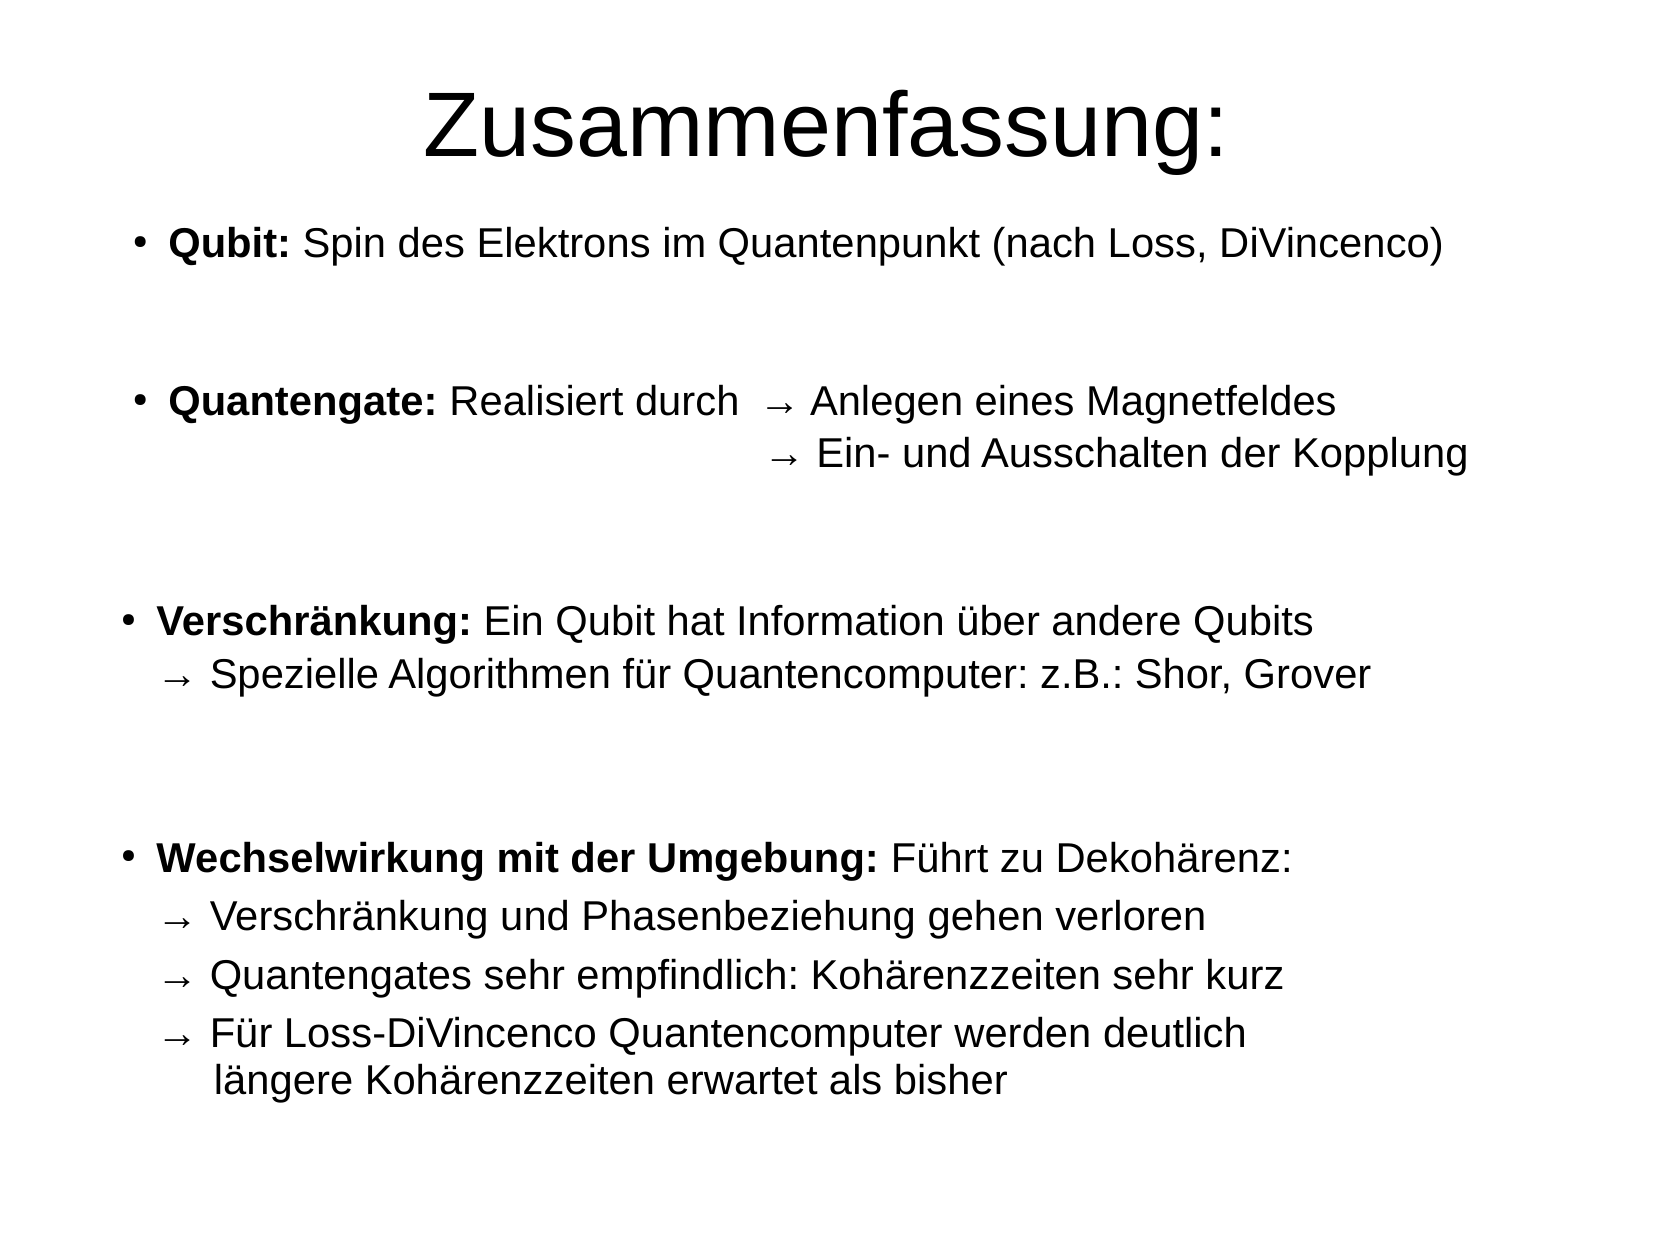

# Zusammenfassung:
Qubit: Spin des Elektrons im Quantenpunkt (nach Loss, DiVincenco)
Quantengate: Realisiert durch	→ Anlegen eines Magnetfeldes
 → Ein- und Ausschalten der Kopplung
Verschränkung: Ein Qubit hat Information über andere Qubits
→ Spezielle Algorithmen für Quantencomputer: z.B.: Shor, Grover
Wechselwirkung mit der Umgebung: Führt zu Dekohärenz:
→ Verschränkung und Phasenbeziehung gehen verloren
→ Quantengates sehr empfindlich: Kohärenzzeiten sehr kurz
→ Für Loss-DiVincenco Quantencomputer werden deutlich längere Kohärenzzeiten erwartet als bisher